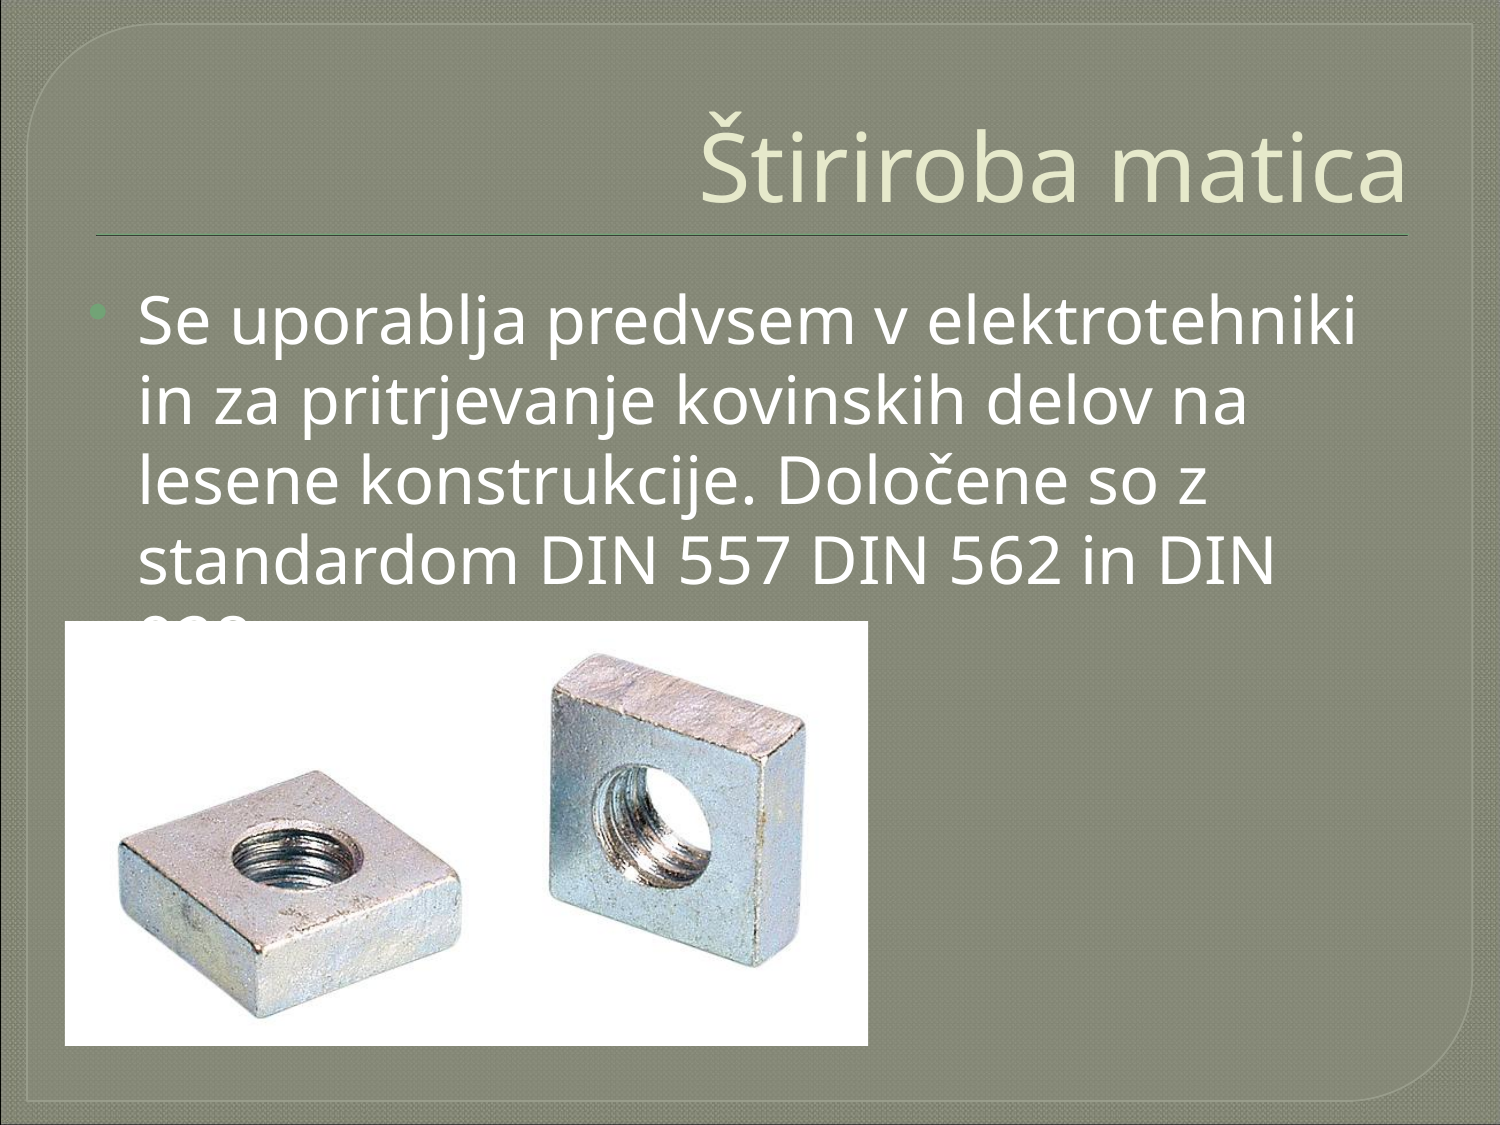

# Štiriroba matica
Se uporablja predvsem v elektrotehniki in za pritrjevanje kovinskih delov na lesene konstrukcije. Določene so z standardom DIN 557 DIN 562 in DIN 928